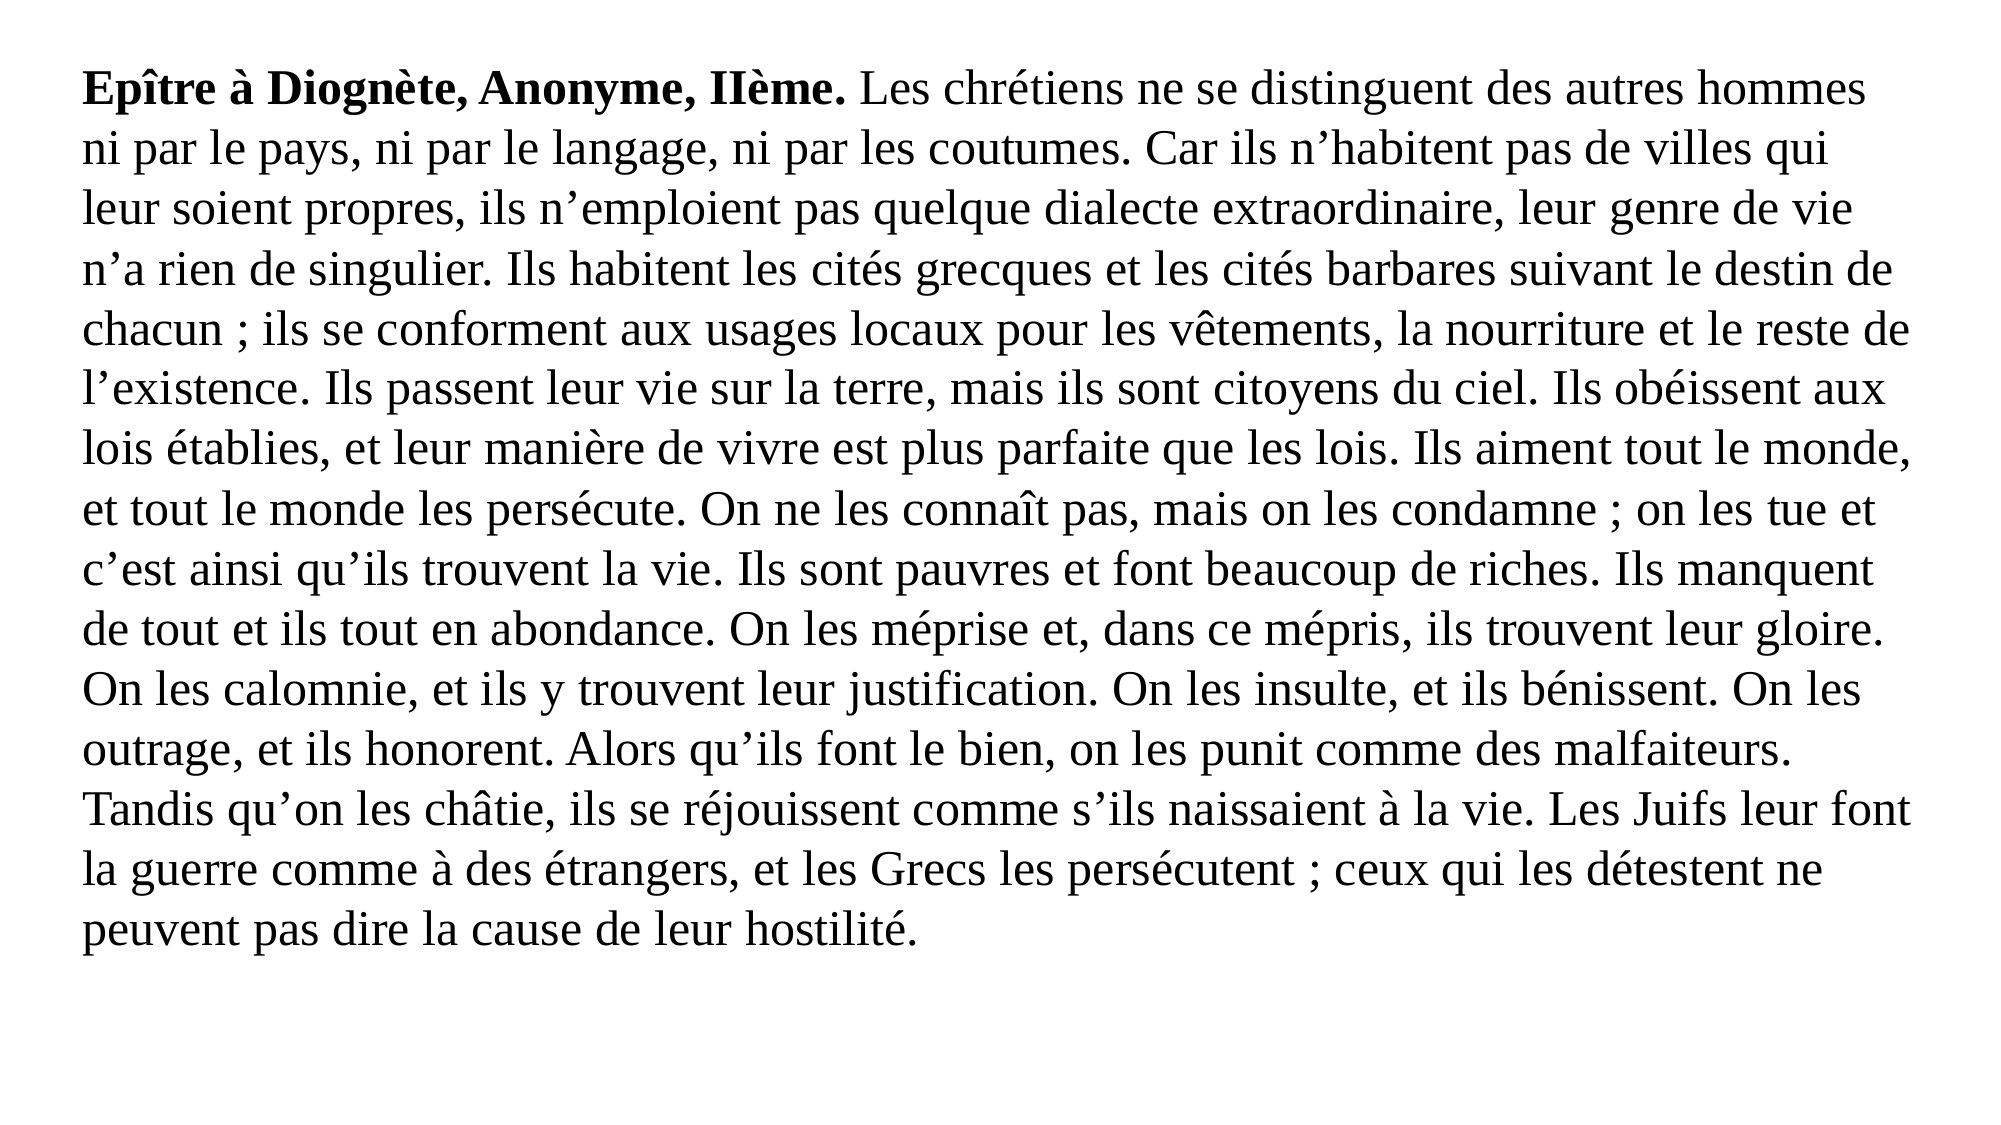

Epître à Diognète, Anonyme, IIème. Les chrétiens ne se distinguent des autres hommes ni par le pays, ni par le langage, ni par les coutumes. Car ils n’habitent pas de villes qui leur soient propres, ils n’emploient pas quelque dialecte extraordinaire, leur genre de vie n’a rien de singulier. Ils habitent les cités grecques et les cités barbares suivant le destin de chacun ; ils se conforment aux usages locaux pour les vêtements, la nourriture et le reste de l’existence. Ils passent leur vie sur la terre, mais ils sont citoyens du ciel. Ils obéissent aux lois établies, et leur manière de vivre est plus parfaite que les lois. Ils aiment tout le monde, et tout le monde les persécute. On ne les connaît pas, mais on les condamne ; on les tue et c’est ainsi qu’ils trouvent la vie. Ils sont pauvres et font beaucoup de riches. Ils manquent de tout et ils tout en abondance. On les méprise et, dans ce mépris, ils trouvent leur gloire. On les calomnie, et ils y trouvent leur justification. On les insulte, et ils bénissent. On les outrage, et ils honorent. Alors qu’ils font le bien, on les punit comme des malfaiteurs. Tandis qu’on les châtie, ils se réjouissent comme s’ils naissaient à la vie. Les Juifs leur font la guerre comme à des étrangers, et les Grecs les persécutent ; ceux qui les détestent ne peuvent pas dire la cause de leur hostilité.